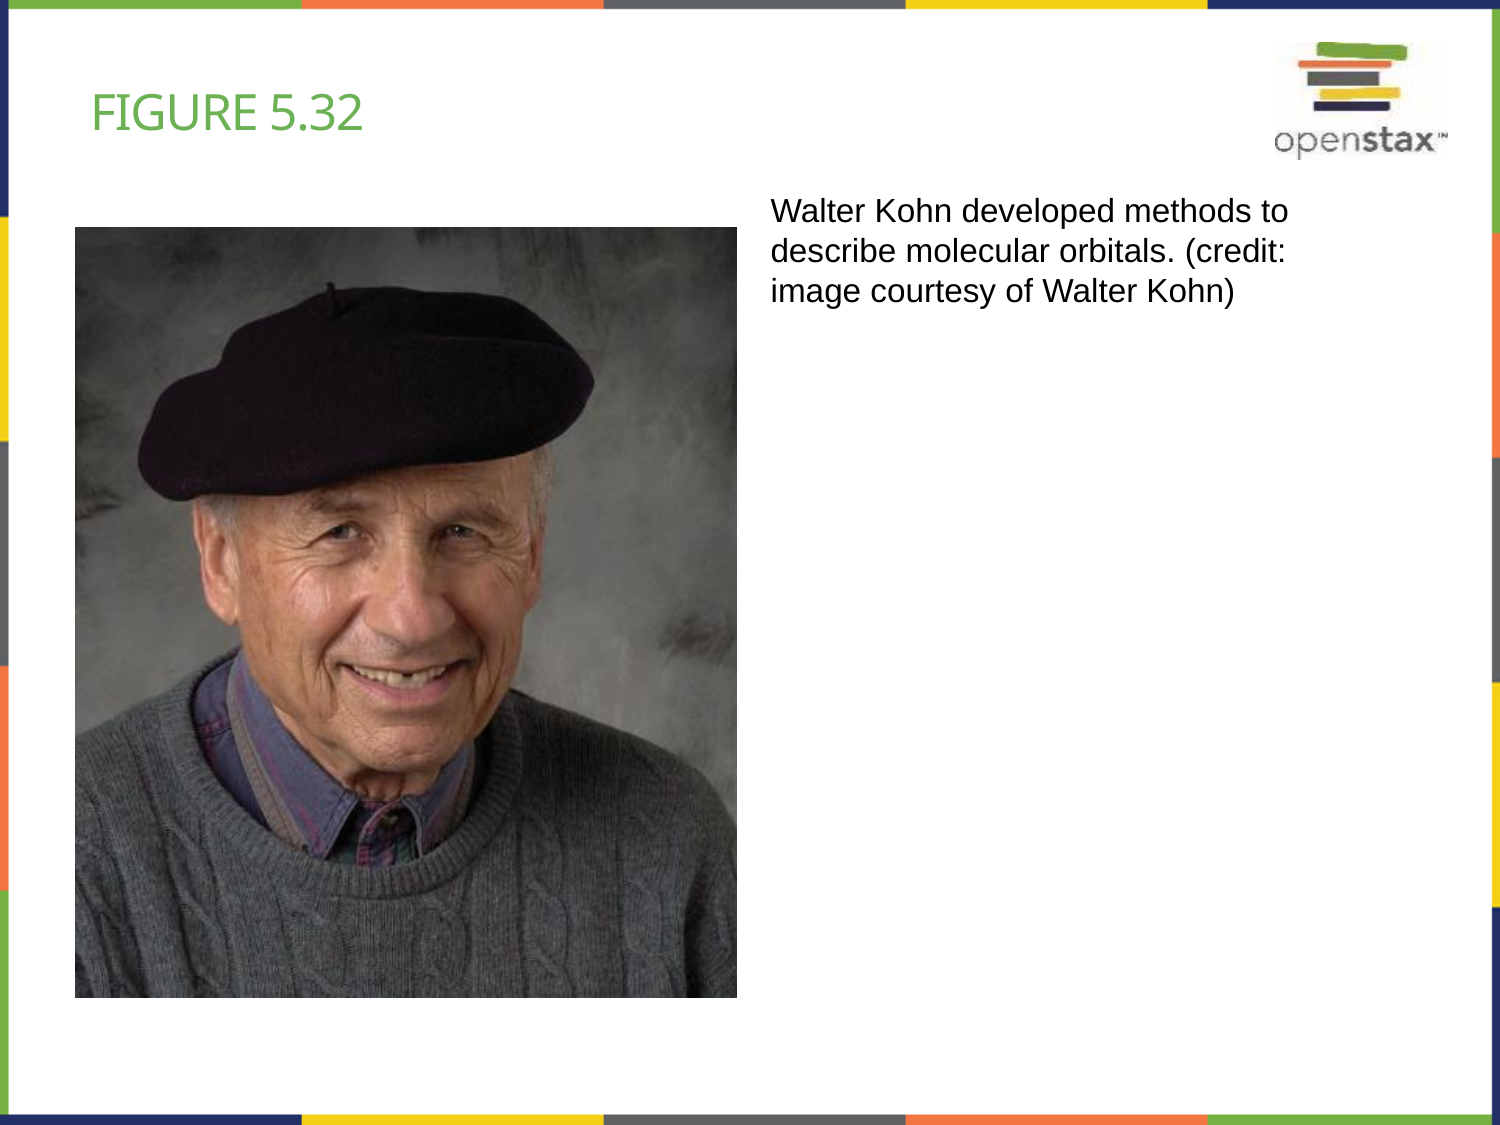

# Figure 5.32
Walter Kohn developed methods to describe molecular orbitals. (credit: image courtesy of Walter Kohn)